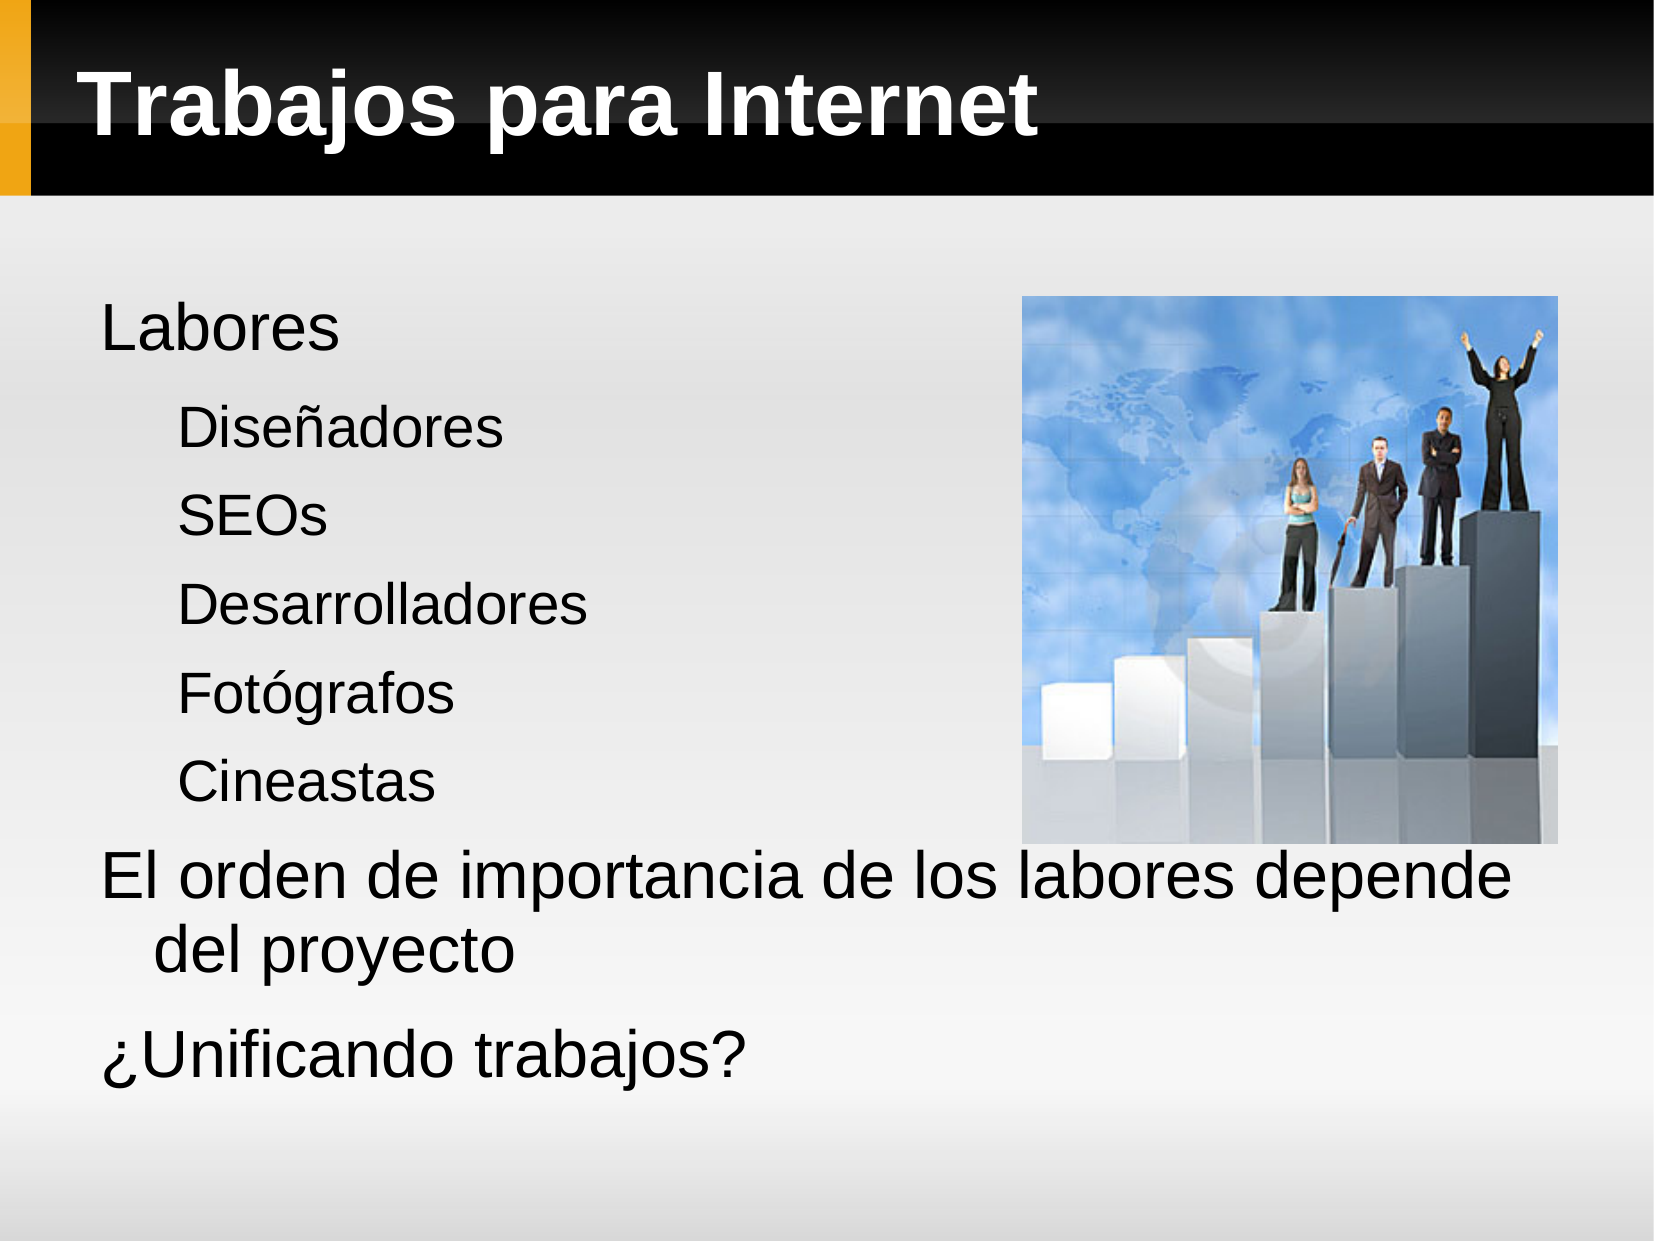

# Trabajos para Internet
Labores
Diseñadores
SEOs
Desarrolladores
Fotógrafos
Cineastas
El orden de importancia de los labores depende del proyecto
¿Unificando trabajos?